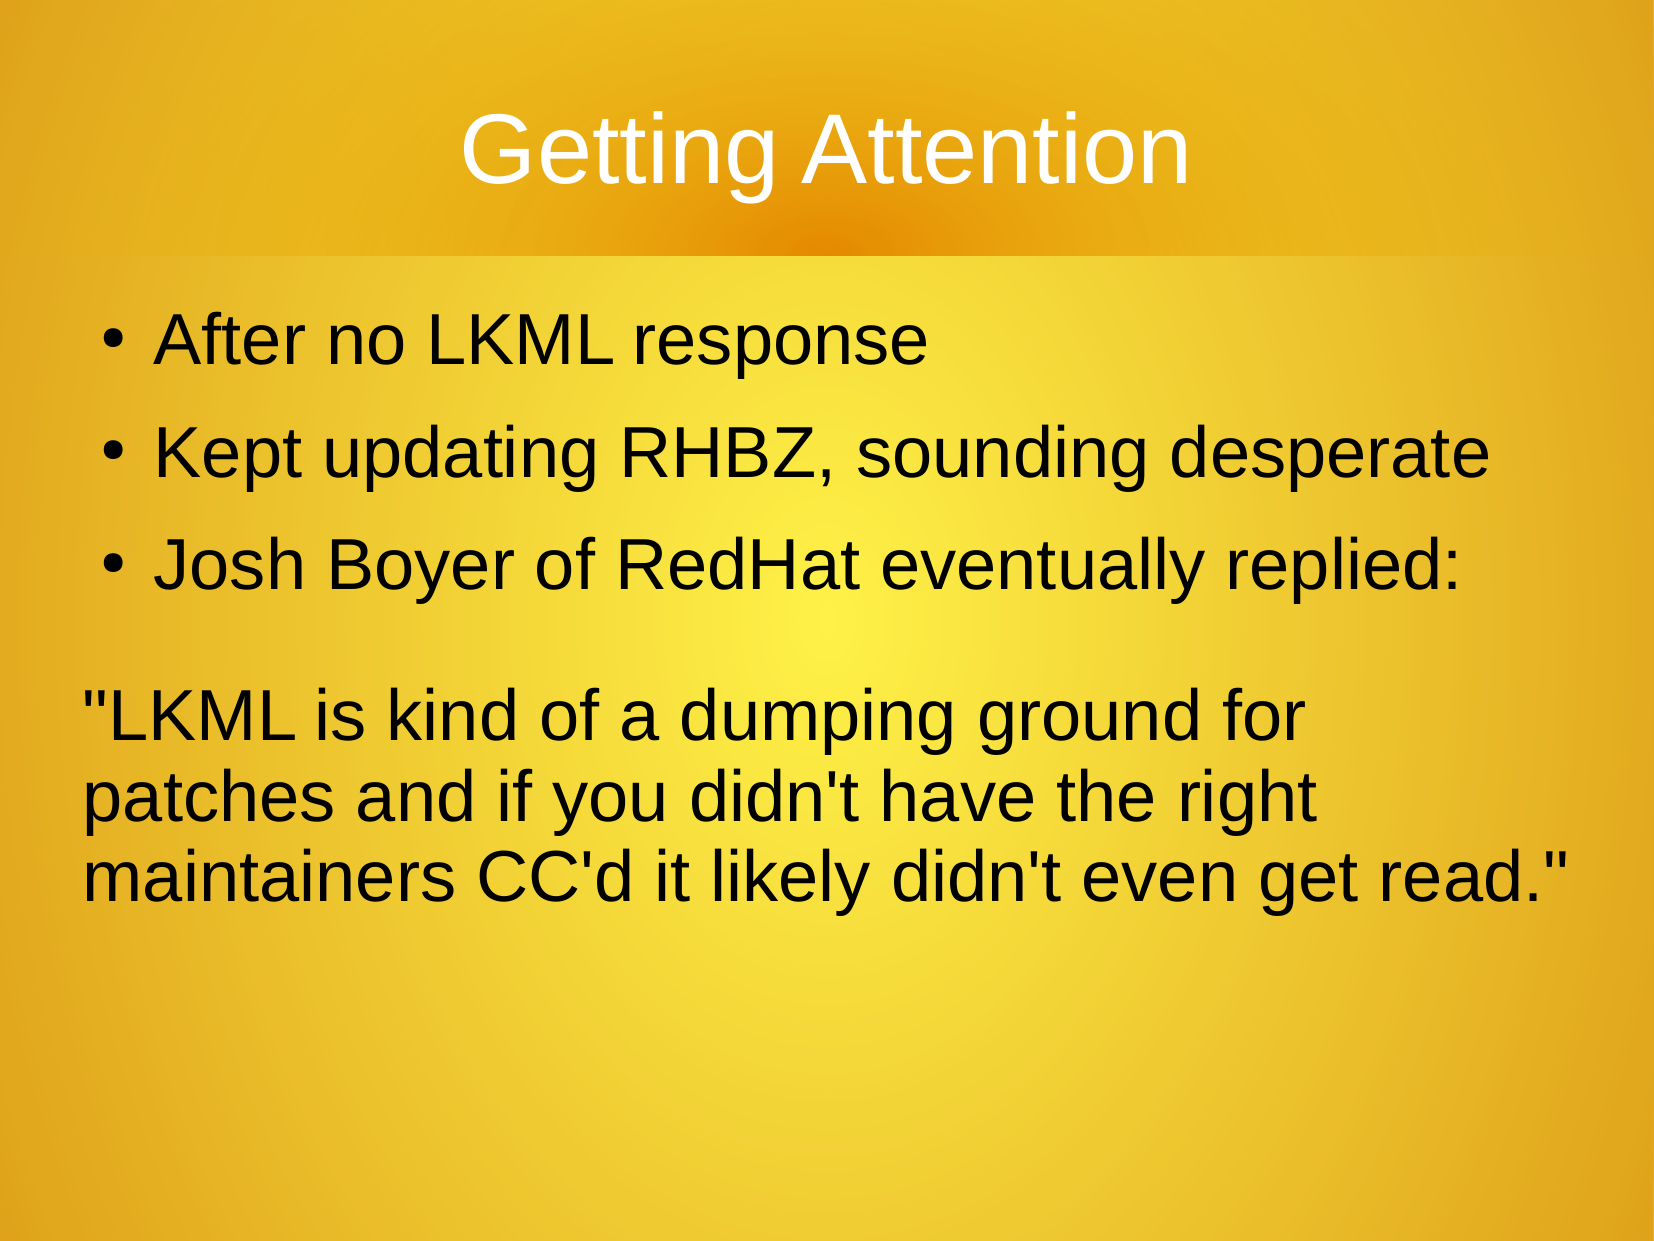

# Getting Attention
After no LKML response
Kept updating RHBZ, sounding desperate
Josh Boyer of RedHat eventually replied:
"LKML is kind of a dumping ground for patches and if you didn't have the right maintainers CC'd it likely didn't even get read."